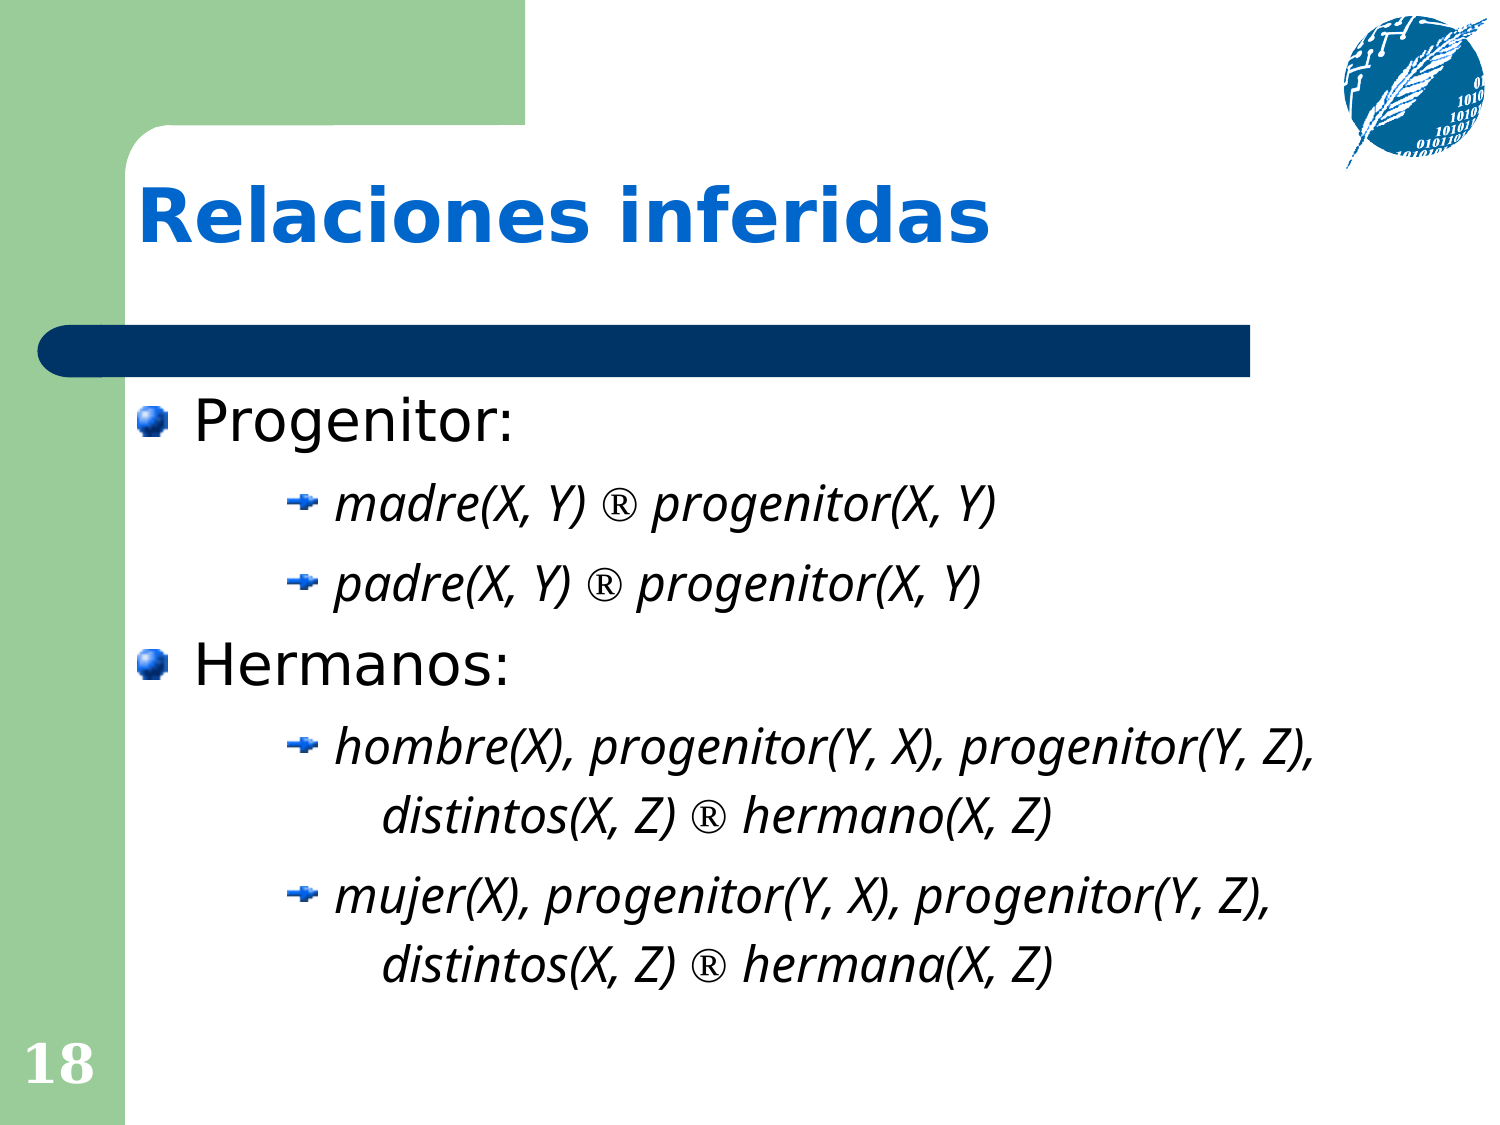

# Relaciones inferidas
Progenitor:
madre(X, Y) ® progenitor(X, Y)
padre(X, Y) ® progenitor(X, Y)
Hermanos:
hombre(X), progenitor(Y, X), progenitor(Y, Z), distintos(X, Z) ® hermano(X, Z)
mujer(X), progenitor(Y, X), progenitor(Y, Z), distintos(X, Z) ® hermana(X, Z)
18